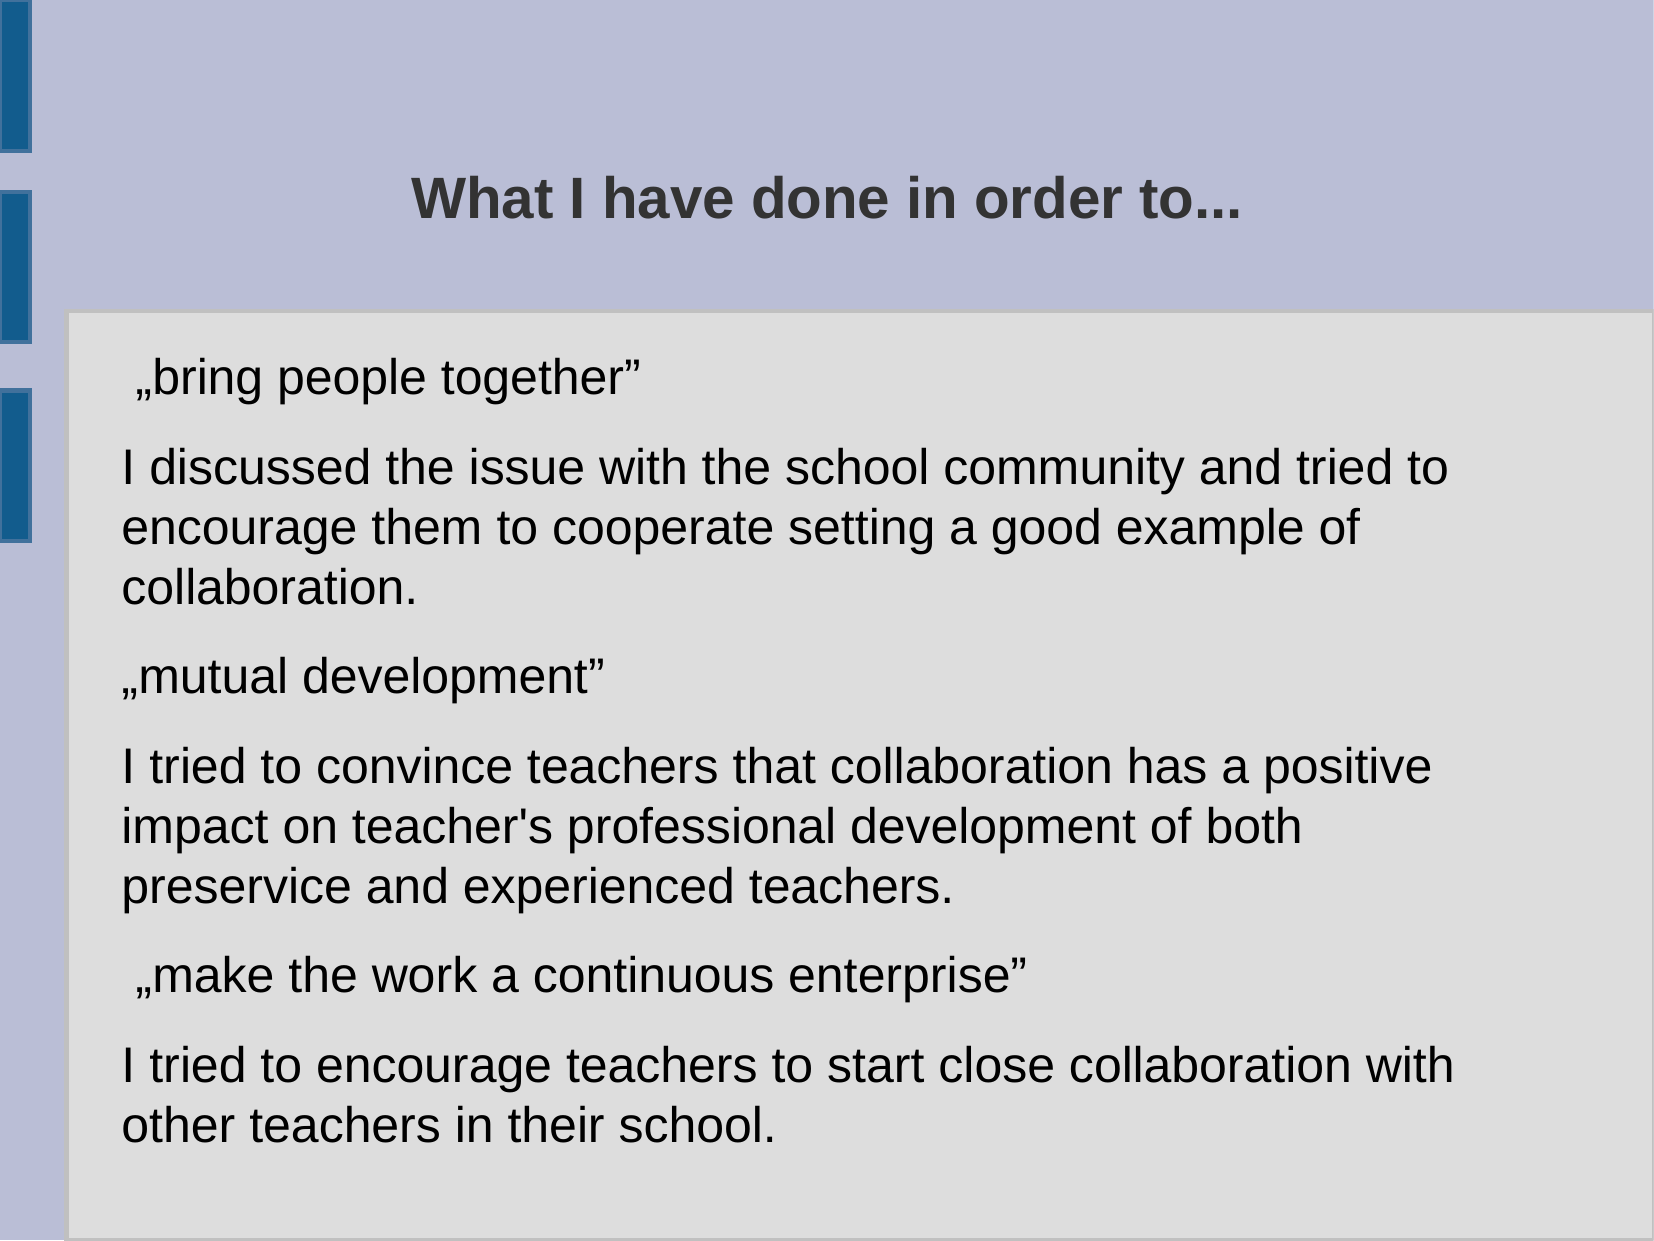

# What I have done in order to...
 „bring people together”
I discussed the issue with the school community and tried to encourage them to cooperate setting a good example of collaboration.
„mutual development”
I tried to convince teachers that collaboration has a positive impact on teacher's professional development of both preservice and experienced teachers.
 „make the work a continuous enterprise”
I tried to encourage teachers to start close collaboration with other teachers in their school.